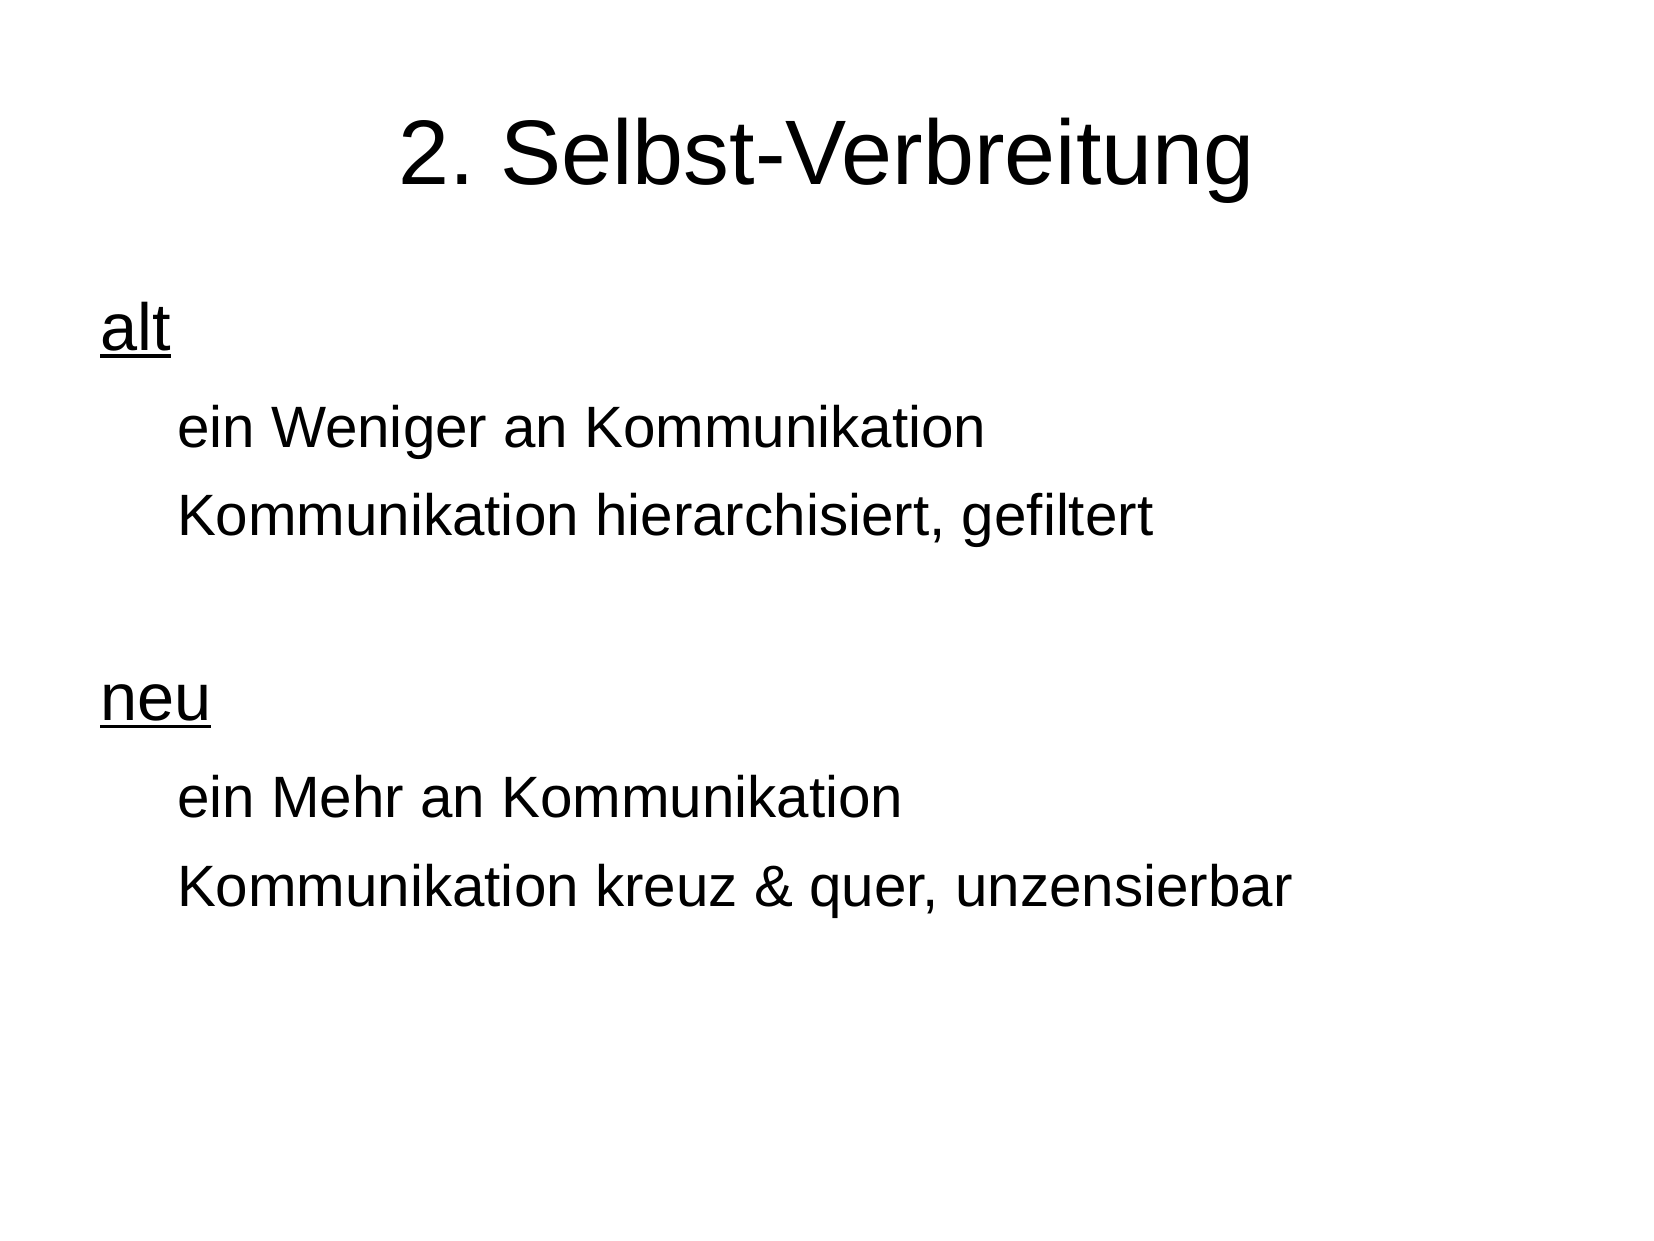

# 2. Selbst-Verbreitung
alt
ein Weniger an Kommunikation
Kommunikation hierarchisiert, gefiltert
neu
ein Mehr an Kommunikation
Kommunikation kreuz & quer, unzensierbar